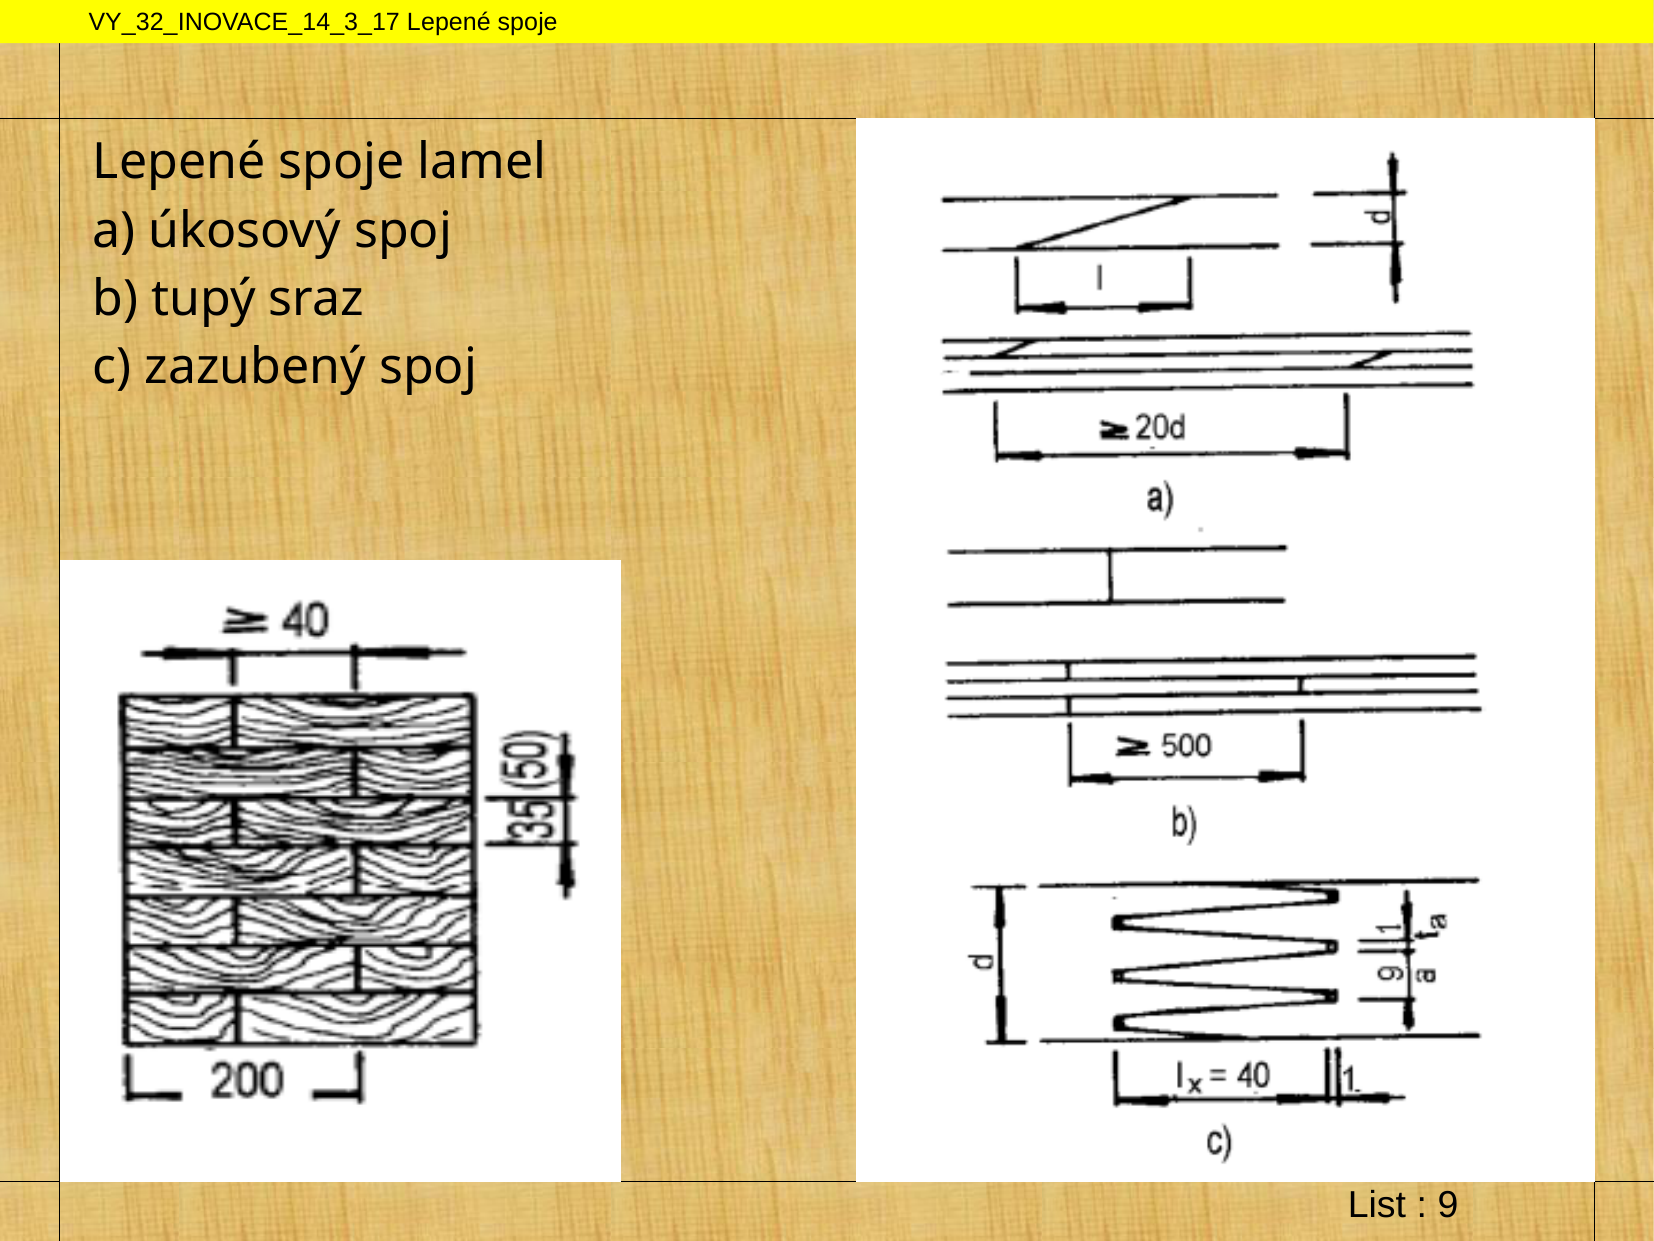

VY_32_INOVACE_14_3_17 Lepené spoje
Lepené spoje lamel
a) úkosový spoj
b) tupý sraz
c) zazubený spoj
List :